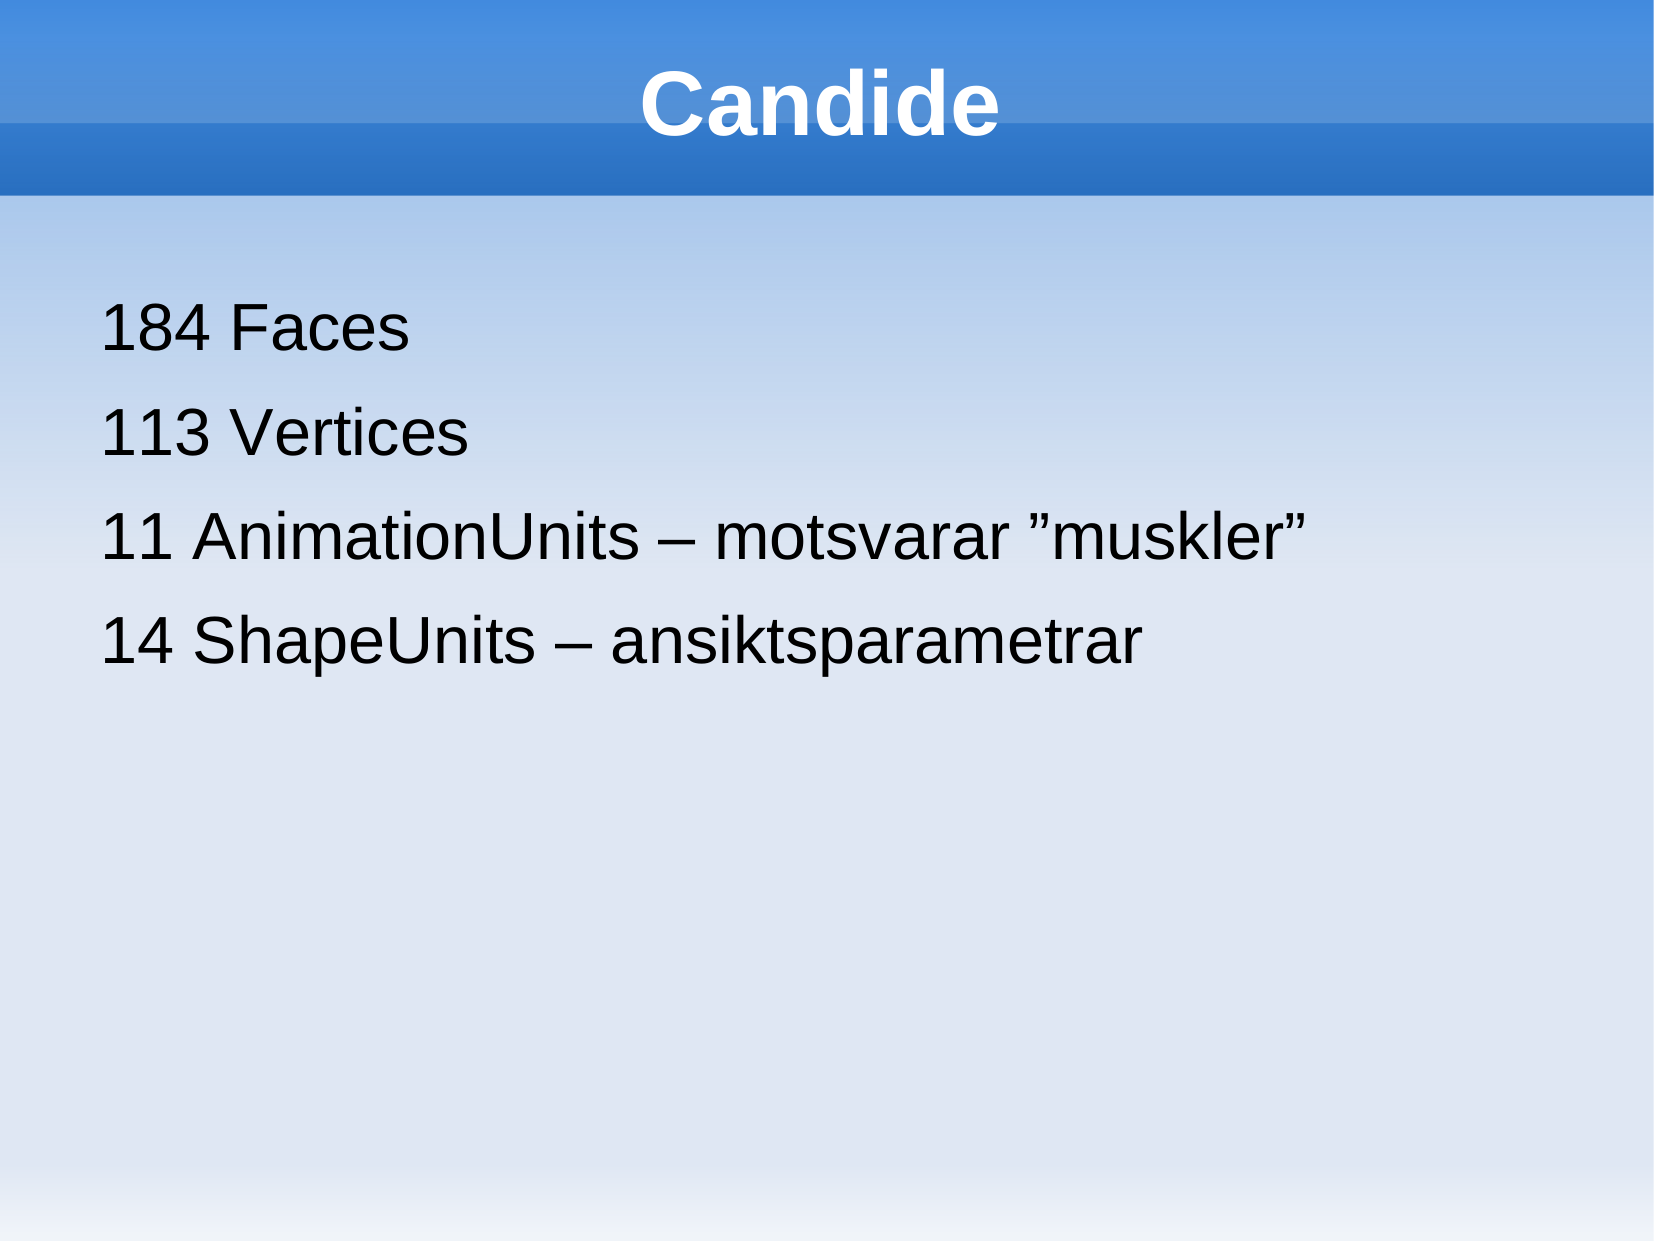

# Candide
184 Faces
113 Vertices
11 AnimationUnits – motsvarar ”muskler”
14 ShapeUnits – ansiktsparametrar